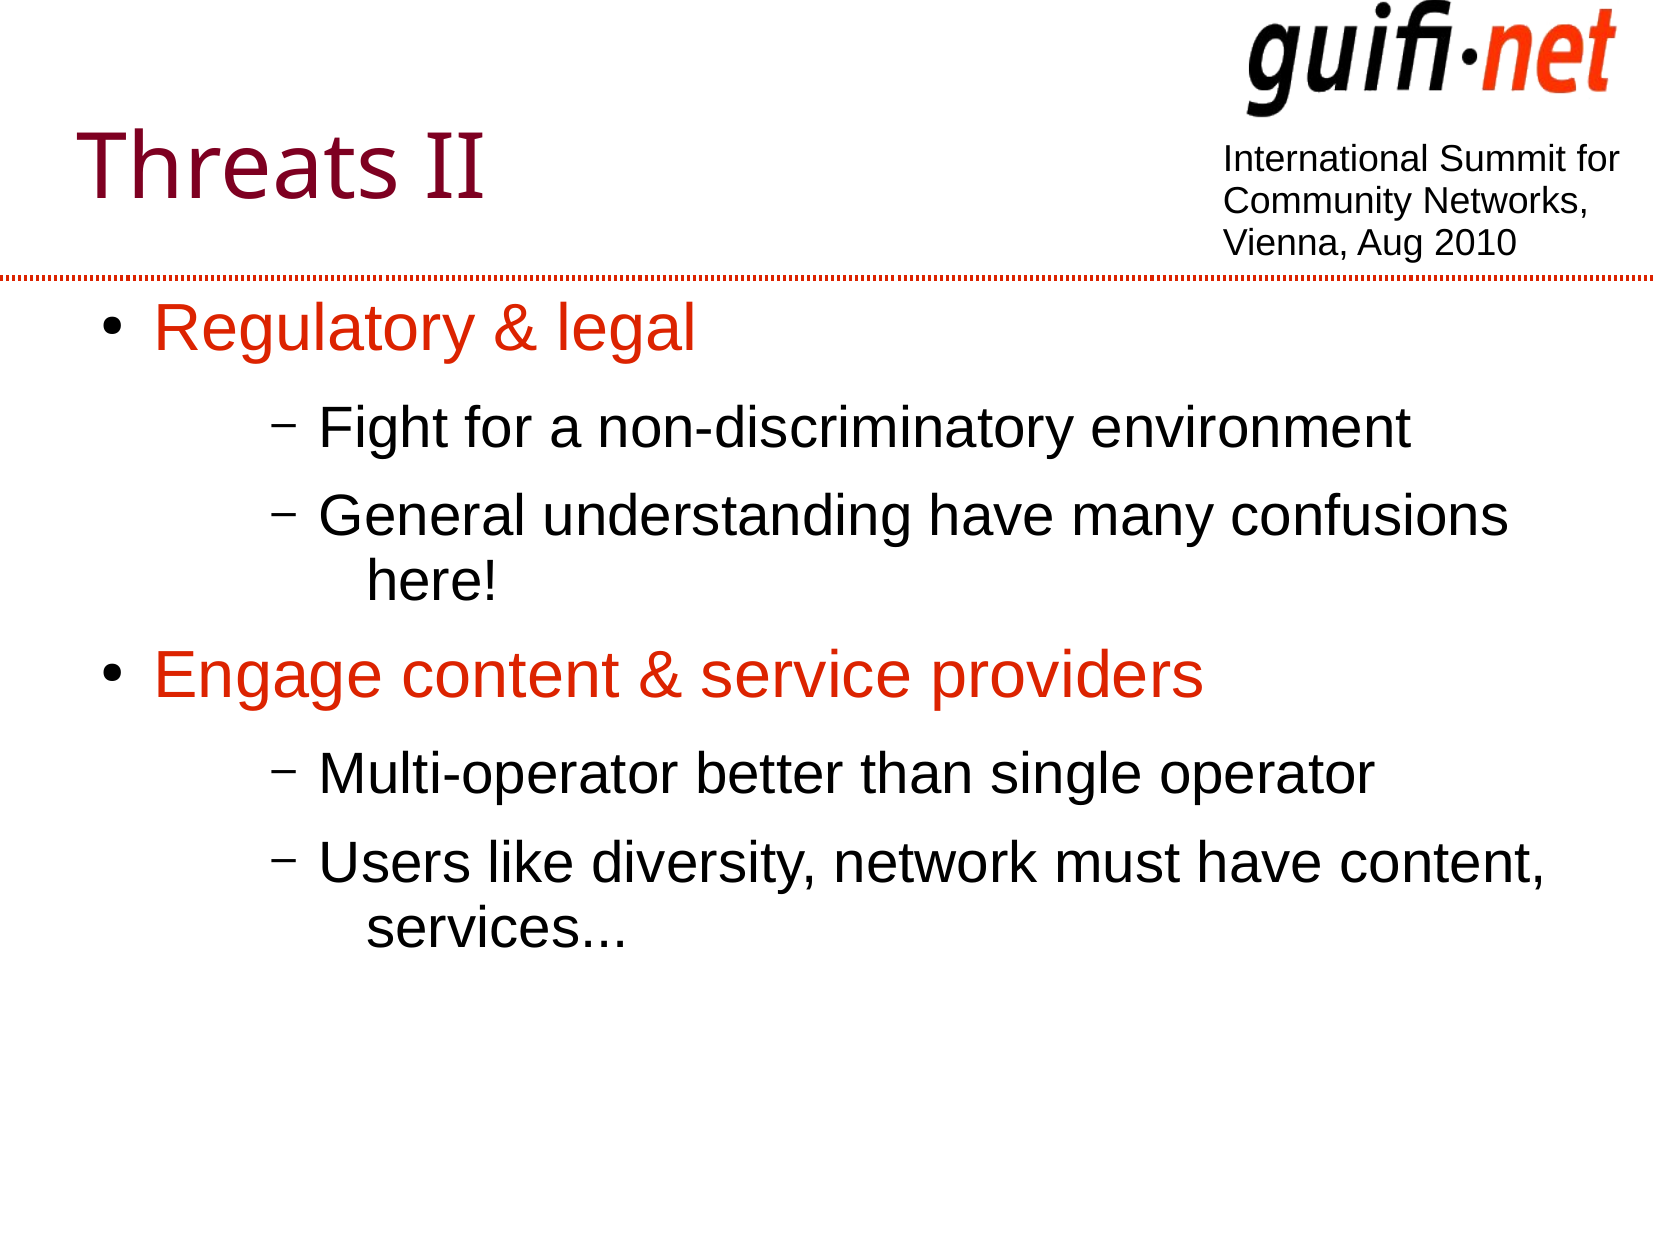

# Threats II
Regulatory & legal
Fight for a non-discriminatory environment
General understanding have many confusions here!
Engage content & service providers
Multi-operator better than single operator
Users like diversity, network must have content, services...